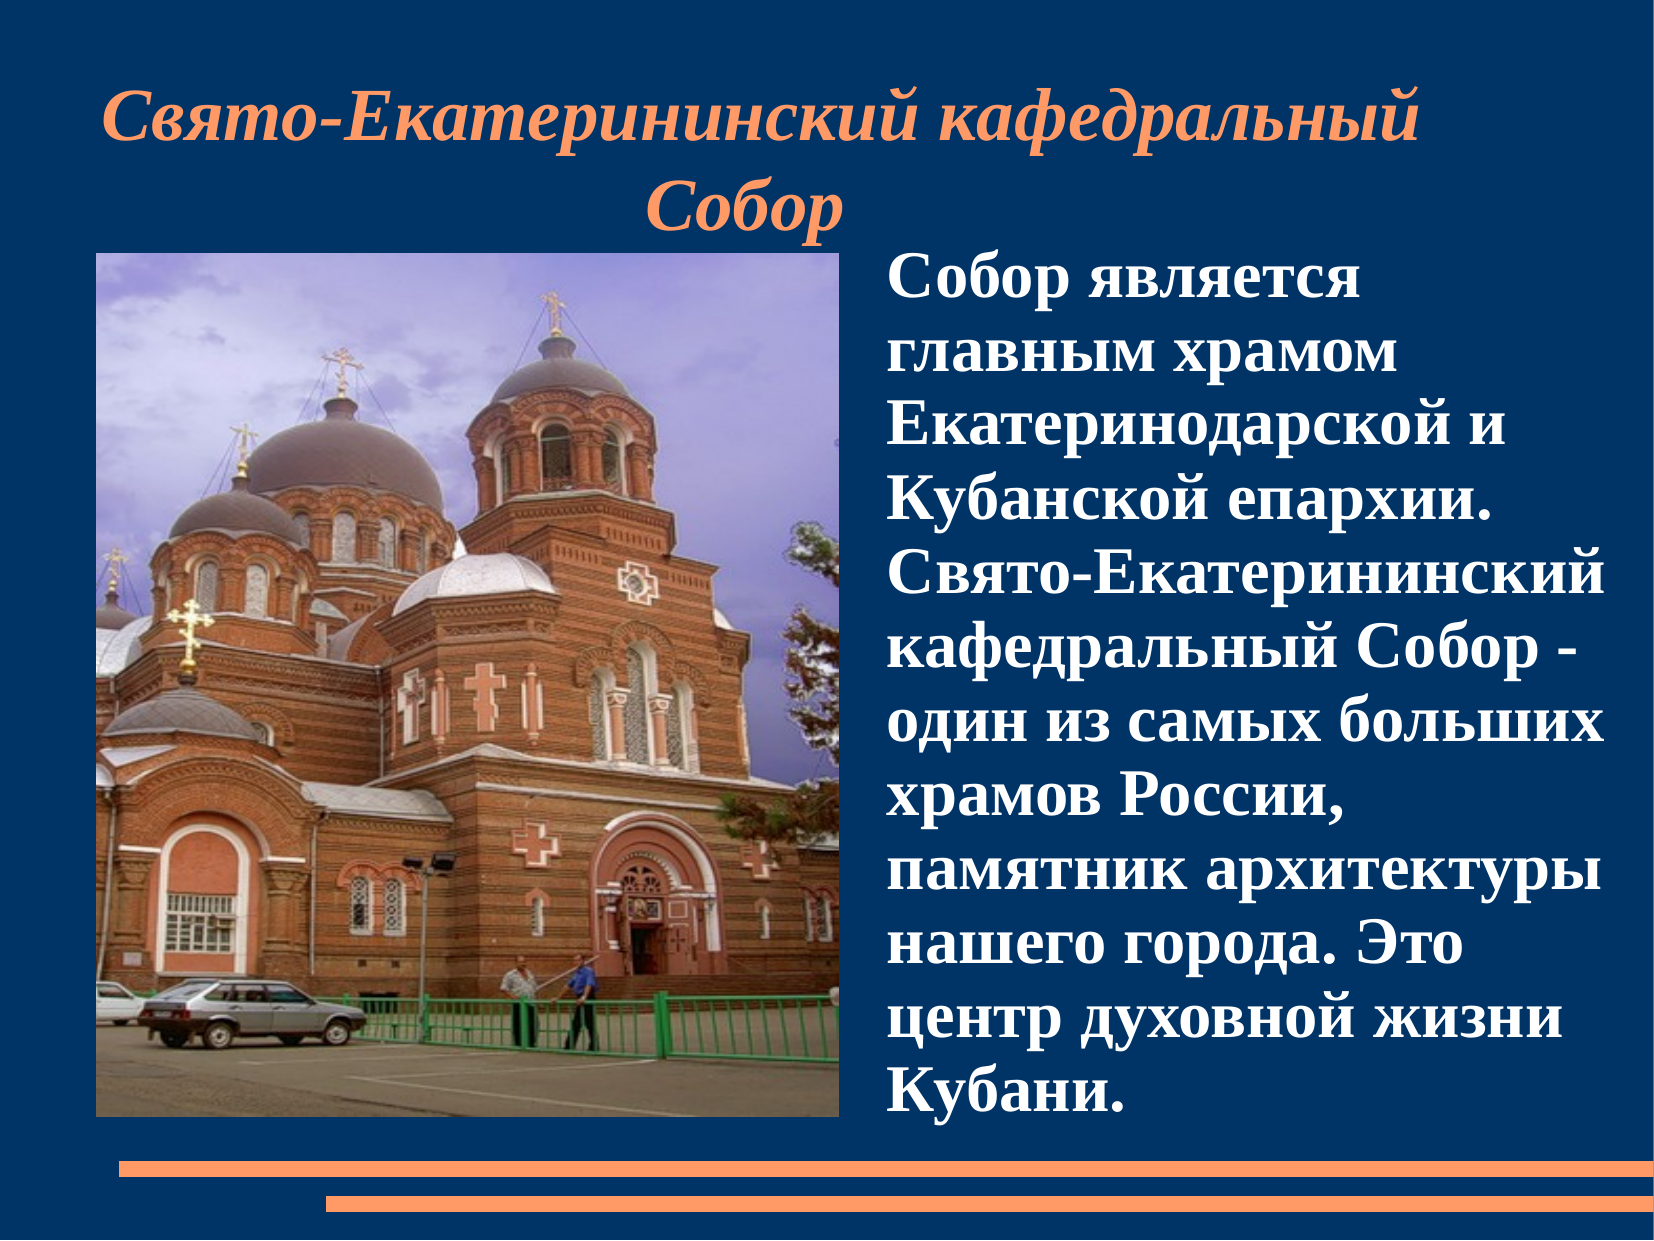

# Свято-Екатерининский кафедральный Собор
Собор является главным храмом Екатеринодарской и Кубанской епархии. Свято-Екатерининский кафедральный Собор - один из самых больших храмов России, памятник архитектуры нашего города. Это центр духовной жизни Кубани.